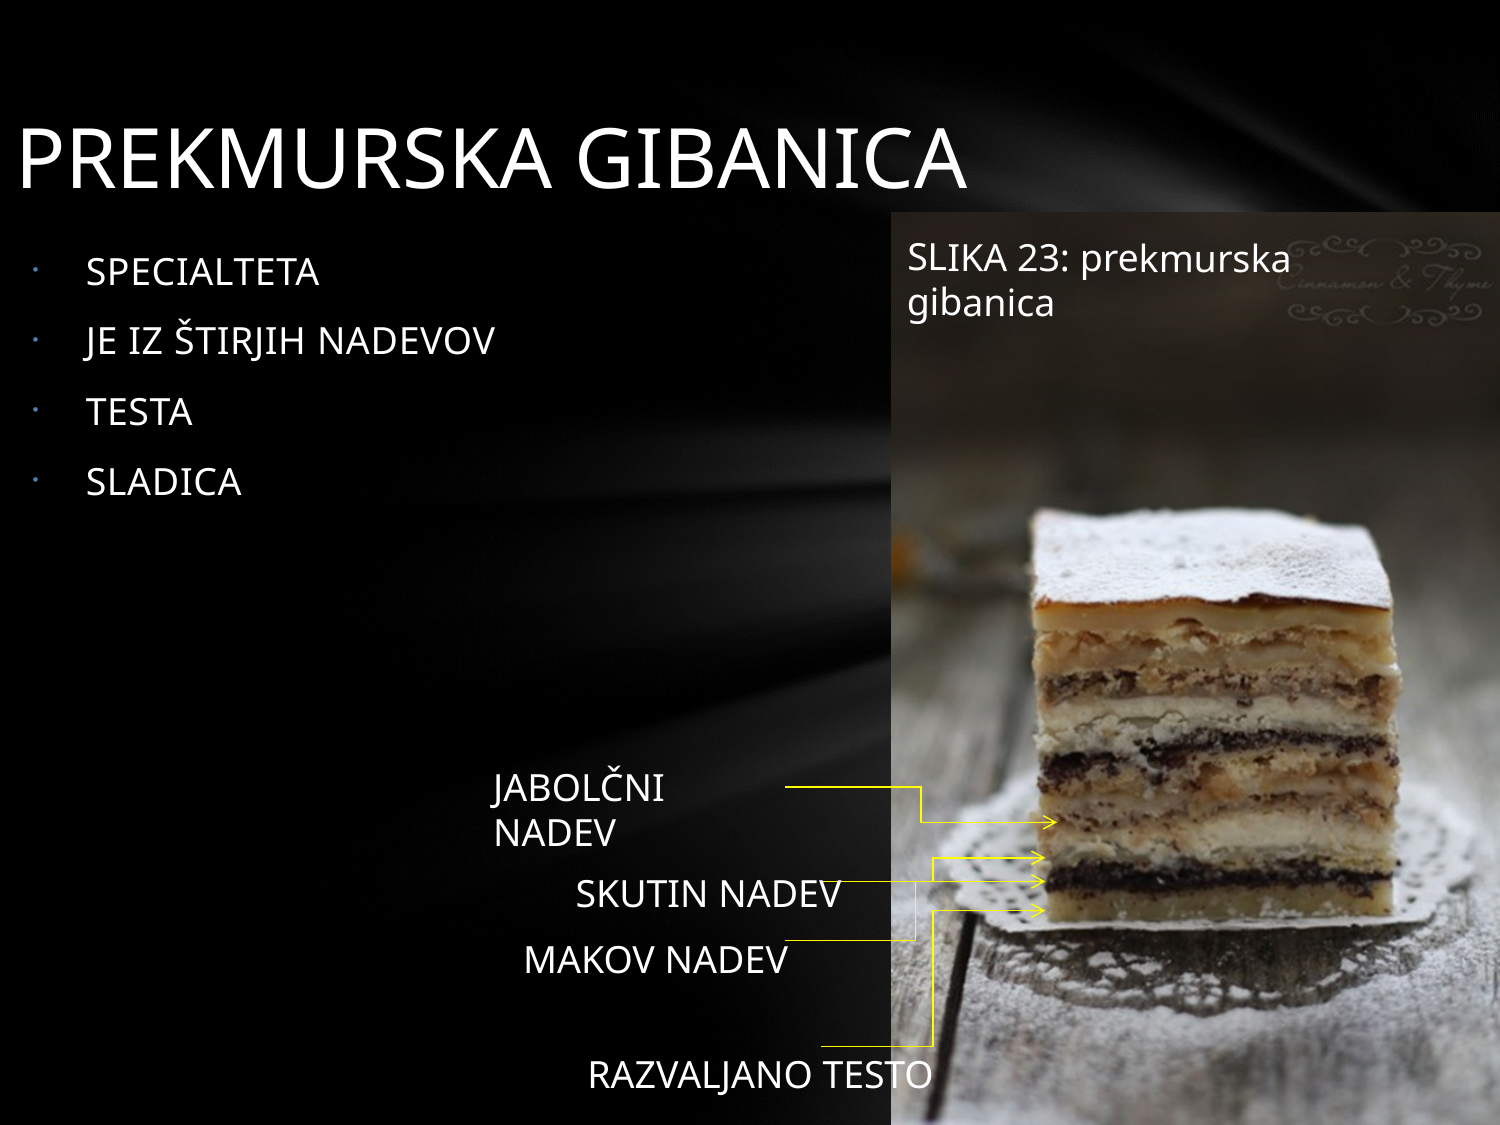

PREKMURSKA GIBANICA
SLIKA 23: prekmurska gibanica
# SPECIALTETA
JE IZ ŠTIRJIH NADEVOV
TESTA
SLADICA
JABOLČNI NADEV
SKUTIN NADEV
MAKOV NADEV
RAZVALJANO TESTO